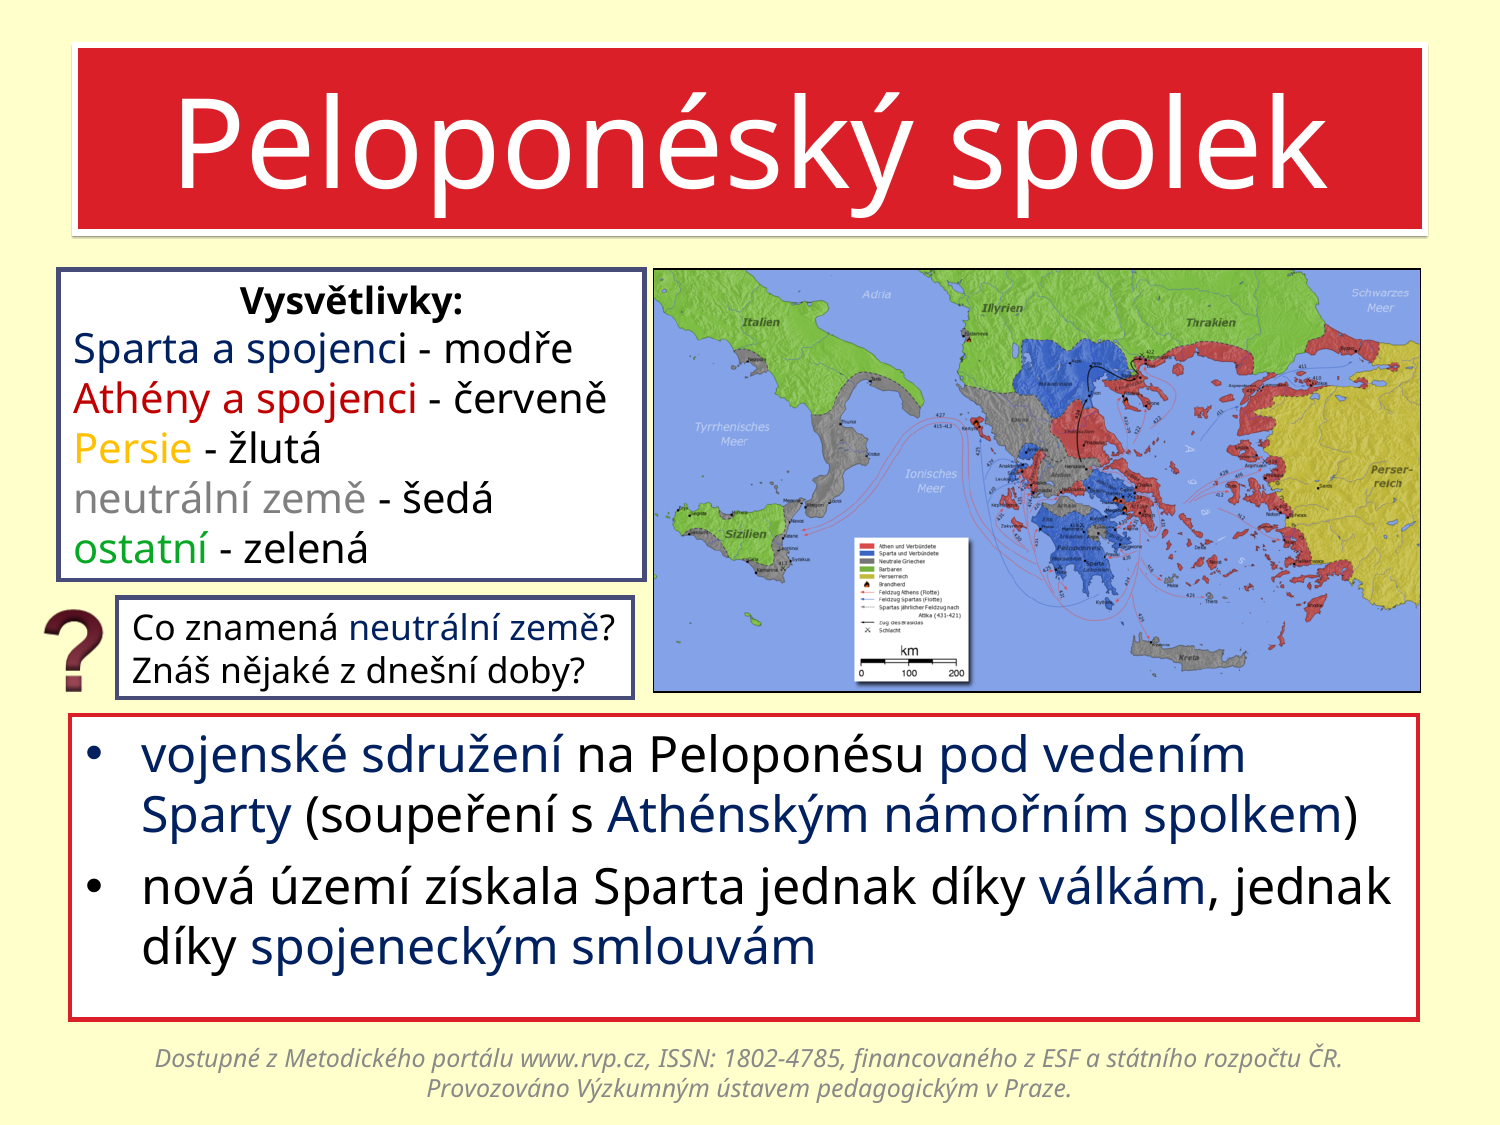

# Peloponéský spolek
Vysvětlivky:
Sparta a spojenci - modře
Athény a spojenci - červeně
Persie - žlutá
neutrální země - šedá
ostatní - zelená
Co znamená neutrální země? Znáš nějaké z dnešní doby?
vojenské sdružení na Peloponésu pod vedením Sparty (soupeření s Athénským námořním spolkem)
nová území získala Sparta jednak díky válkám, jednak díky spojeneckým smlouvám
Dostupné z Metodického portálu www.rvp.cz, ISSN: 1802-4785, financovaného z ESF a státního rozpočtu ČR. Provozováno Výzkumným ústavem pedagogickým v Praze.